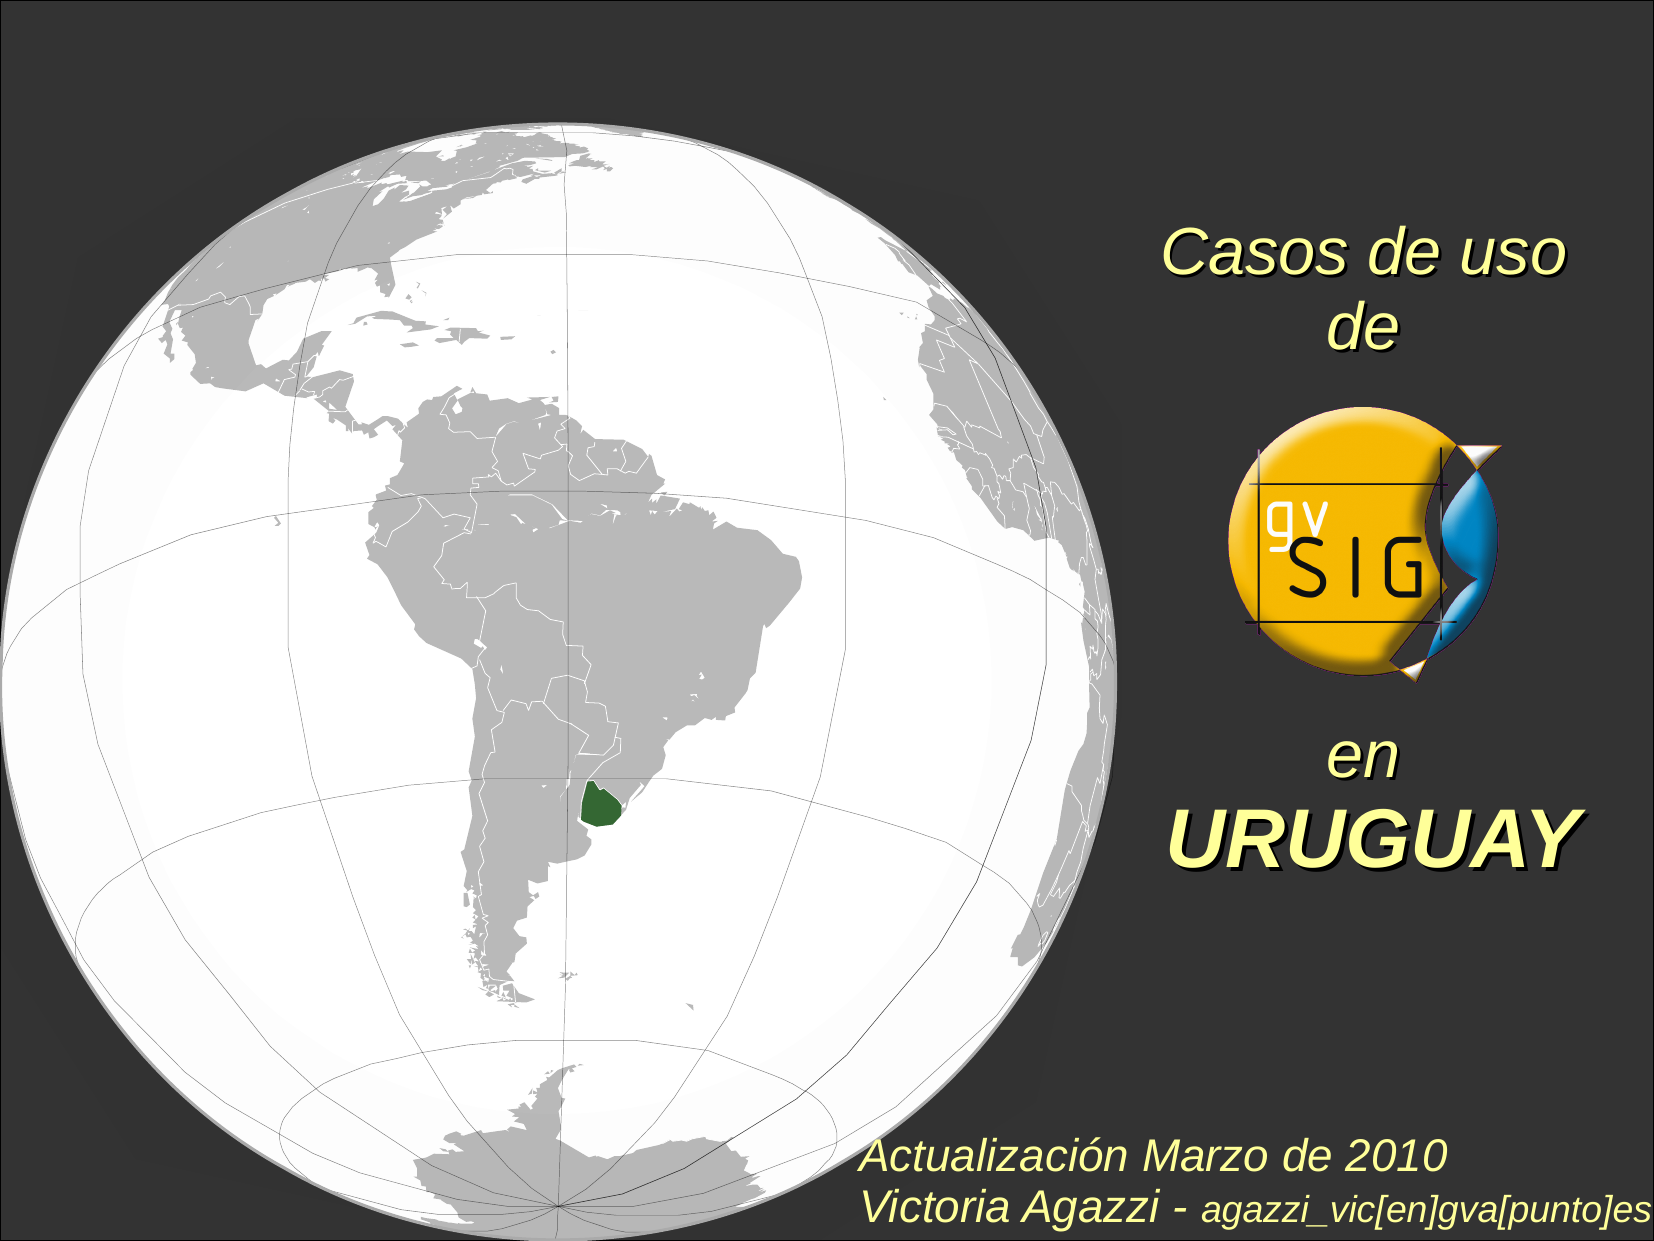

Casos de uso
de
en
URUGUAY
Actualización Marzo de 2010
Victoria Agazzi - agazzi_vic[en]gva[punto]es